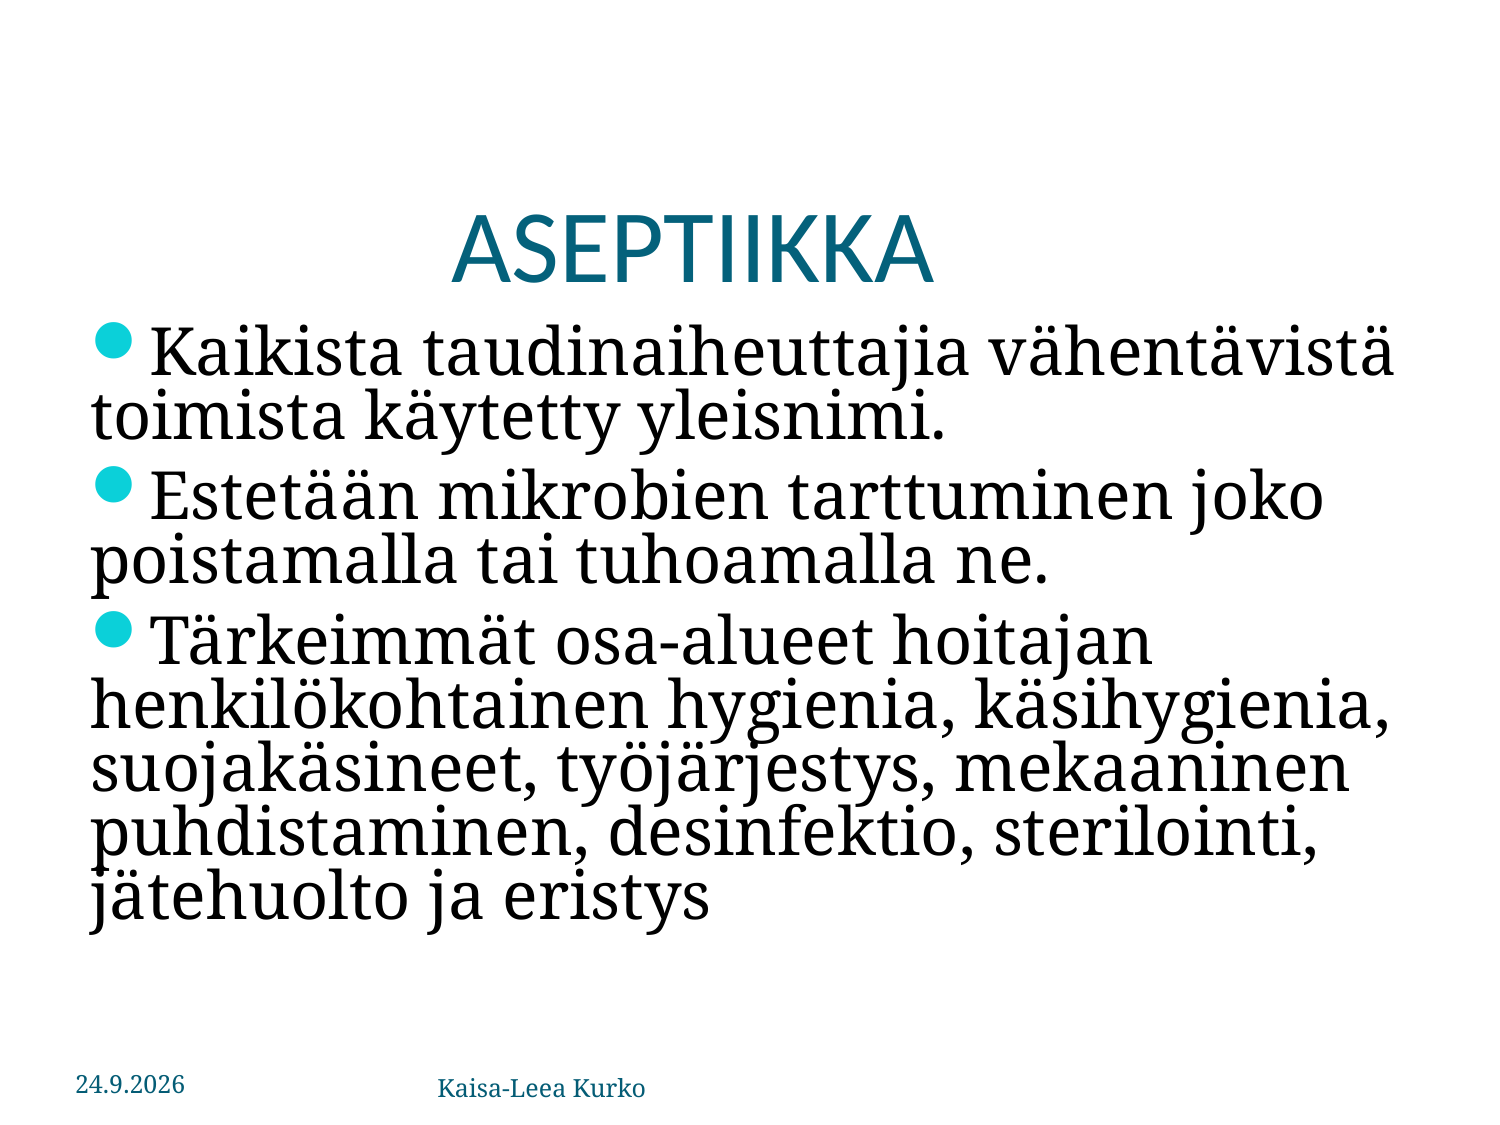

# ASEPTIIKKA
Kaikista taudinaiheuttajia vähentävistä toimista käytetty yleisnimi.
Estetään mikrobien tarttuminen joko poistamalla tai tuhoamalla ne.
Tärkeimmät osa-alueet hoitajan henkilökohtainen hygienia, käsihygienia, suojakäsineet, työjärjestys, mekaaninen puhdistaminen, desinfektio, sterilointi, jätehuolto ja eristys
Kaisa-Leea Kurko